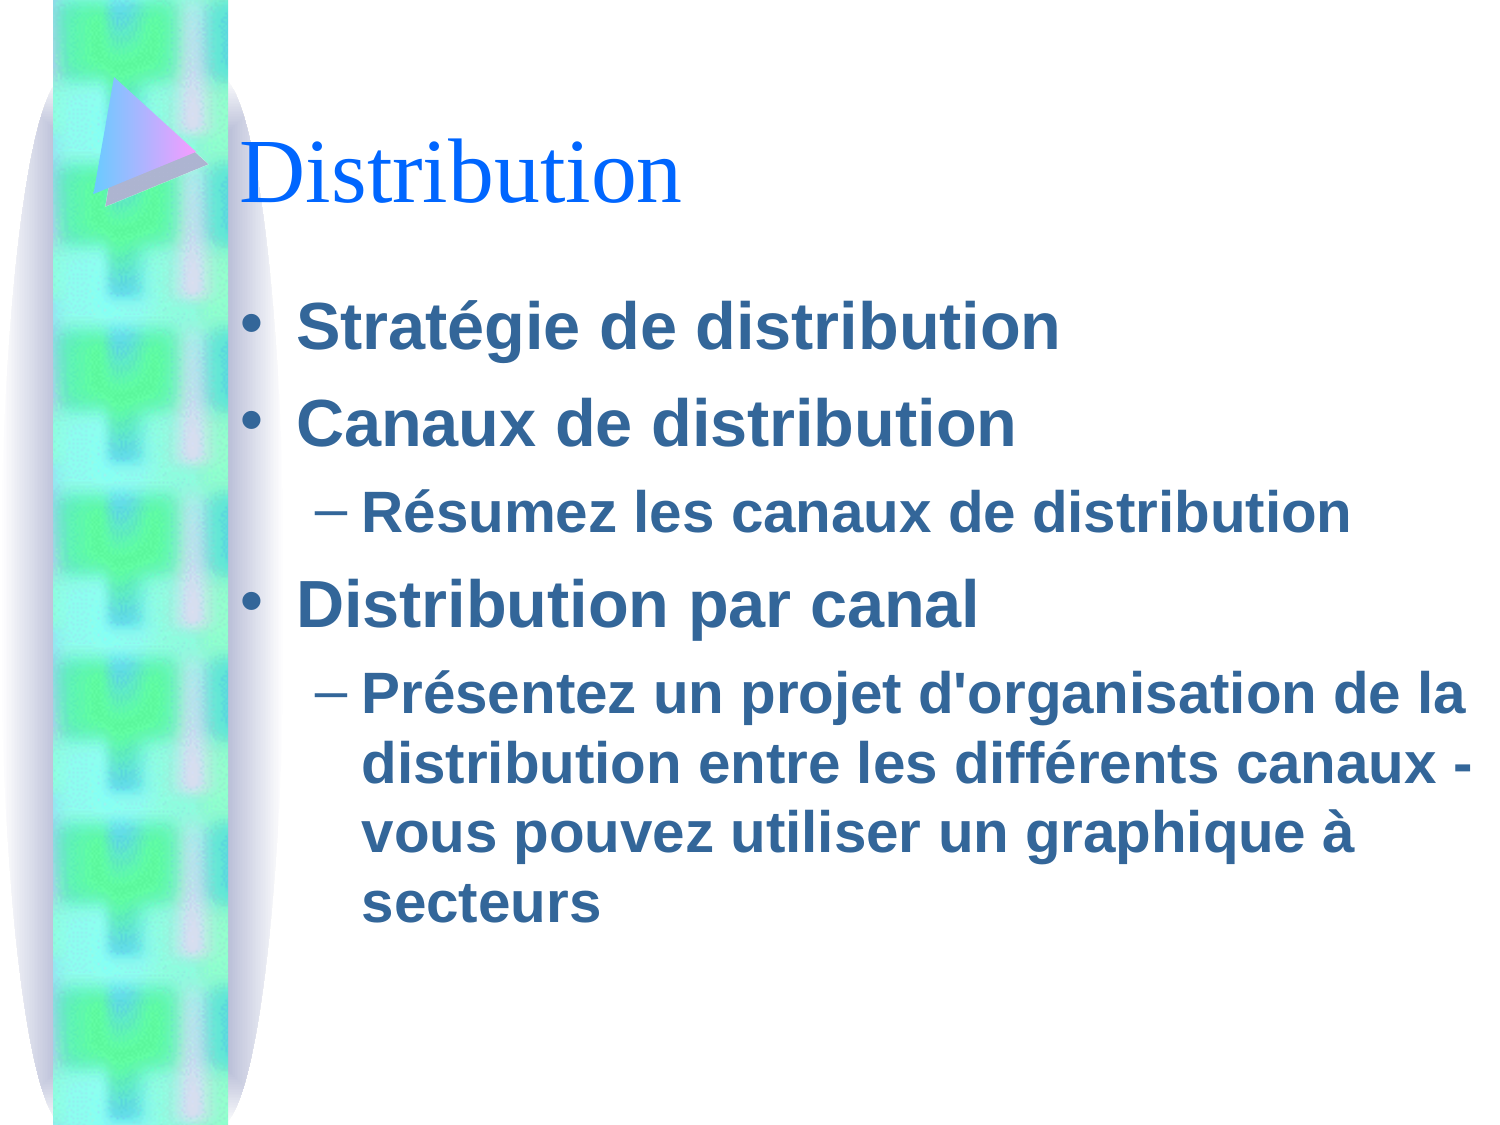

# Distribution
Stratégie de distribution
Canaux de distribution
Résumez les canaux de distribution
Distribution par canal
Présentez un projet d'organisation de la distribution entre les différents canaux - vous pouvez utiliser un graphique à secteurs